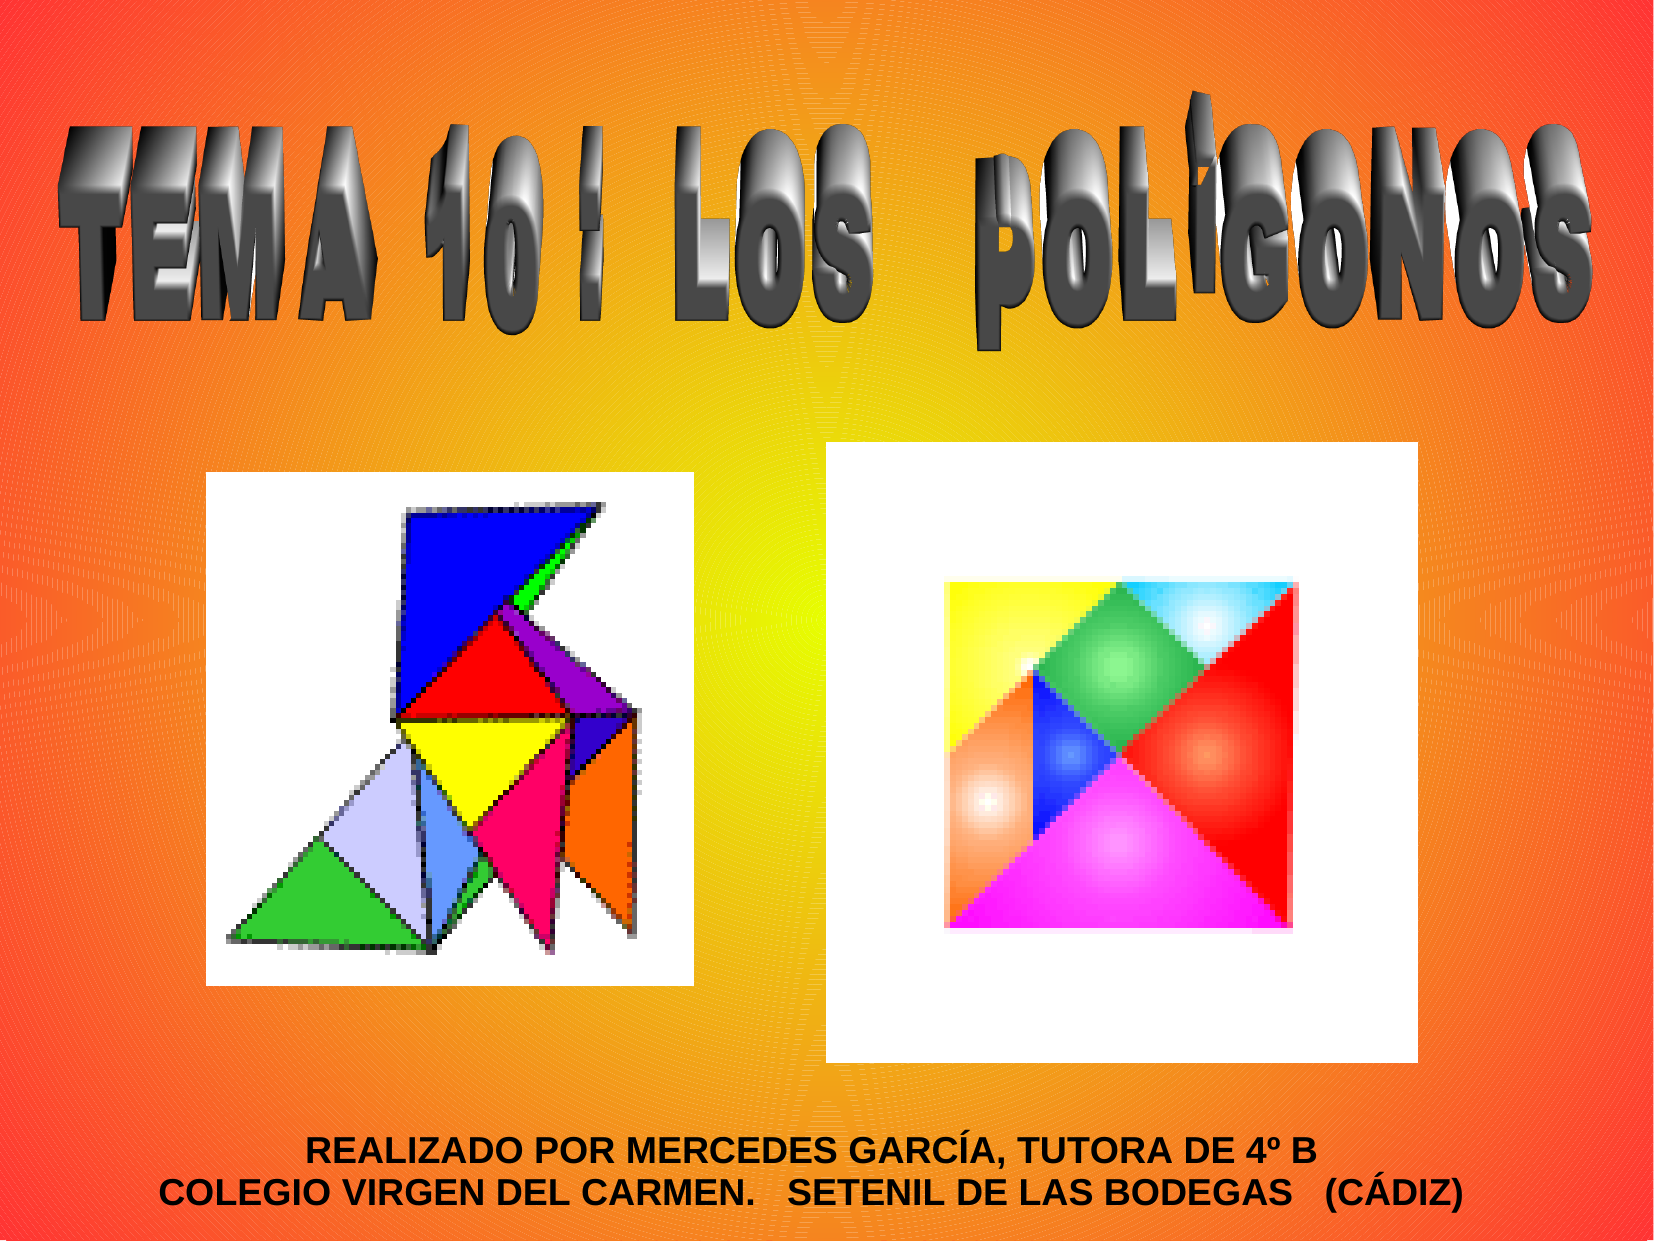

REALIZADO POR MERCEDES GARCÍA, TUTORA DE 4º B
COLEGIO VIRGEN DEL CARMEN. SETENIL DE LAS BODEGAS (CÁDIZ)